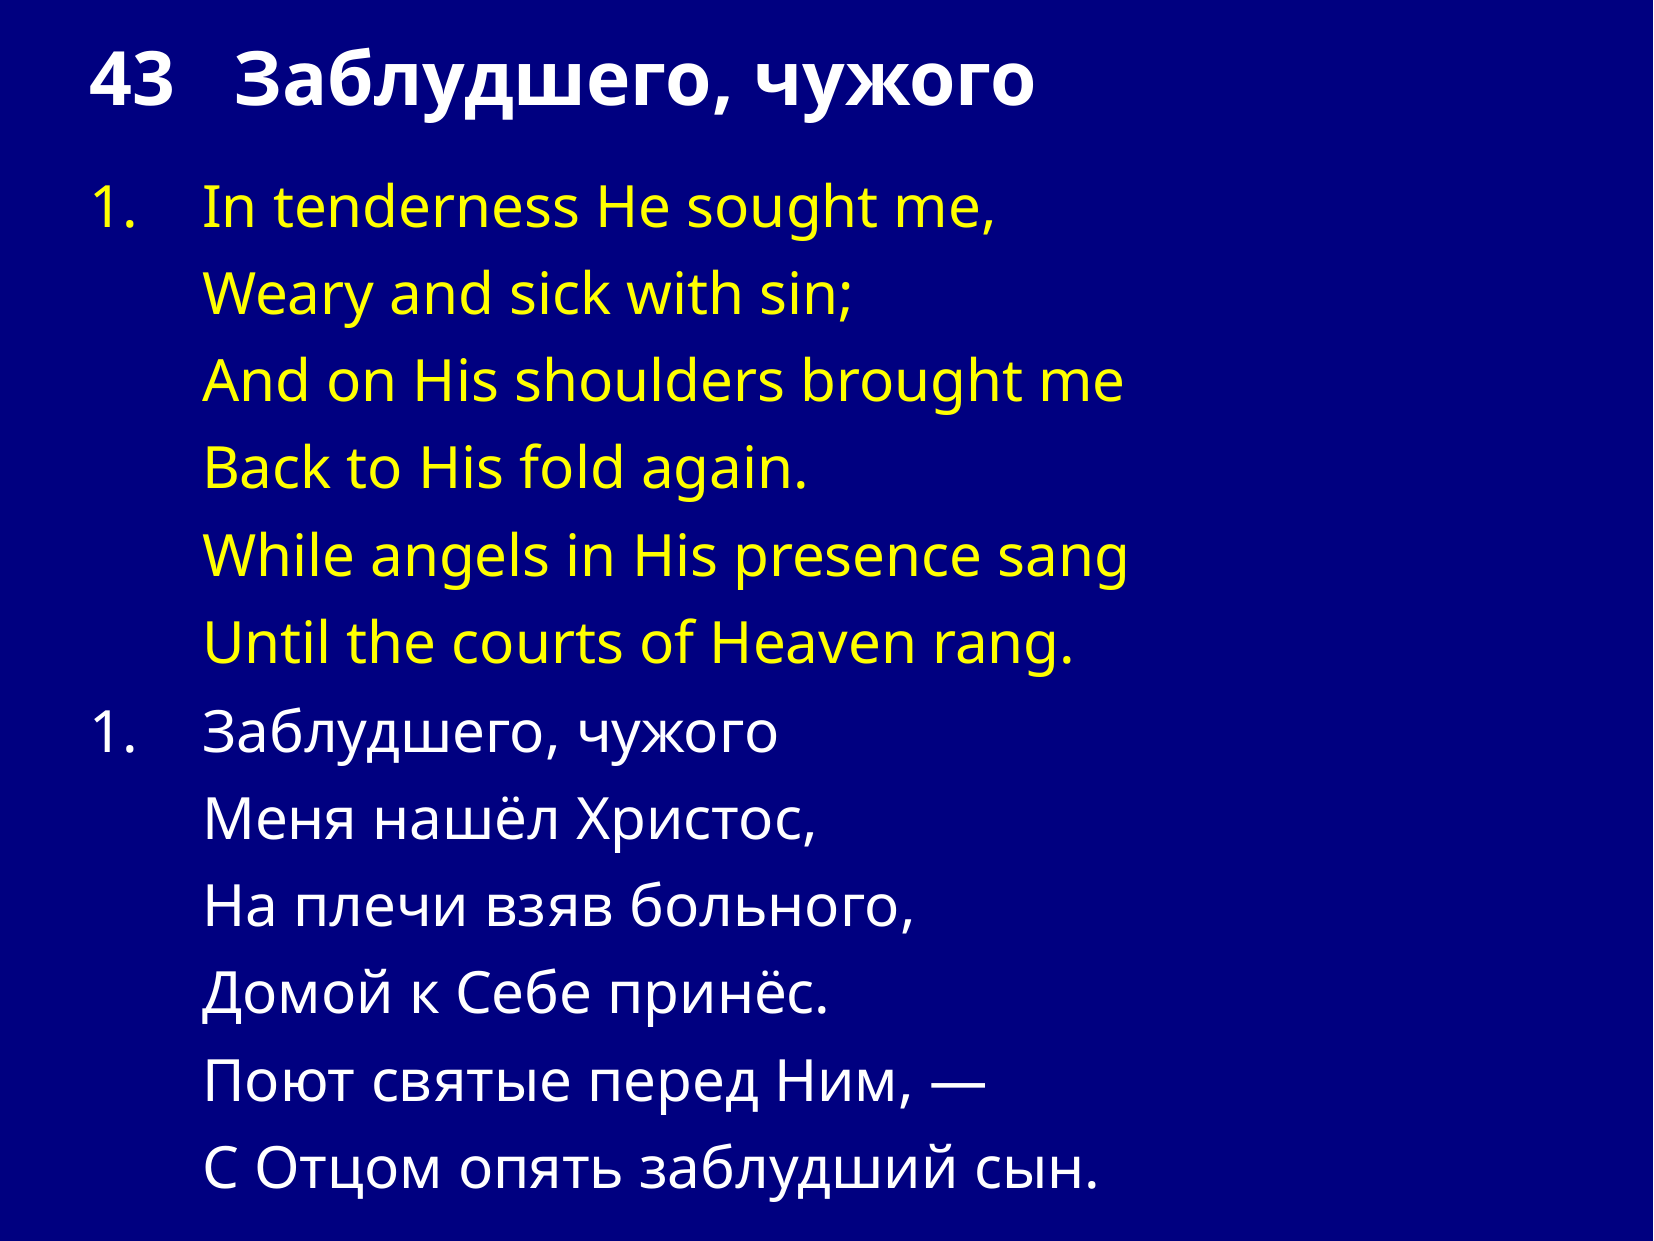

43 Заблудшего, чужого
1.	In tenderness He sought me,
	Weary and sick with sin;
	And on His shoulders brought me
	Back to His fold again.
	While angels in His presence sang
	Until the courts of Heaven rang.
1.	Заблудшего, чужого
	Меня нашёл Христос,
	На плечи взяв больного,
	Домой к Себе принёс.
	Поют святые перед Ним, —
	С Отцом опять заблудший сын.